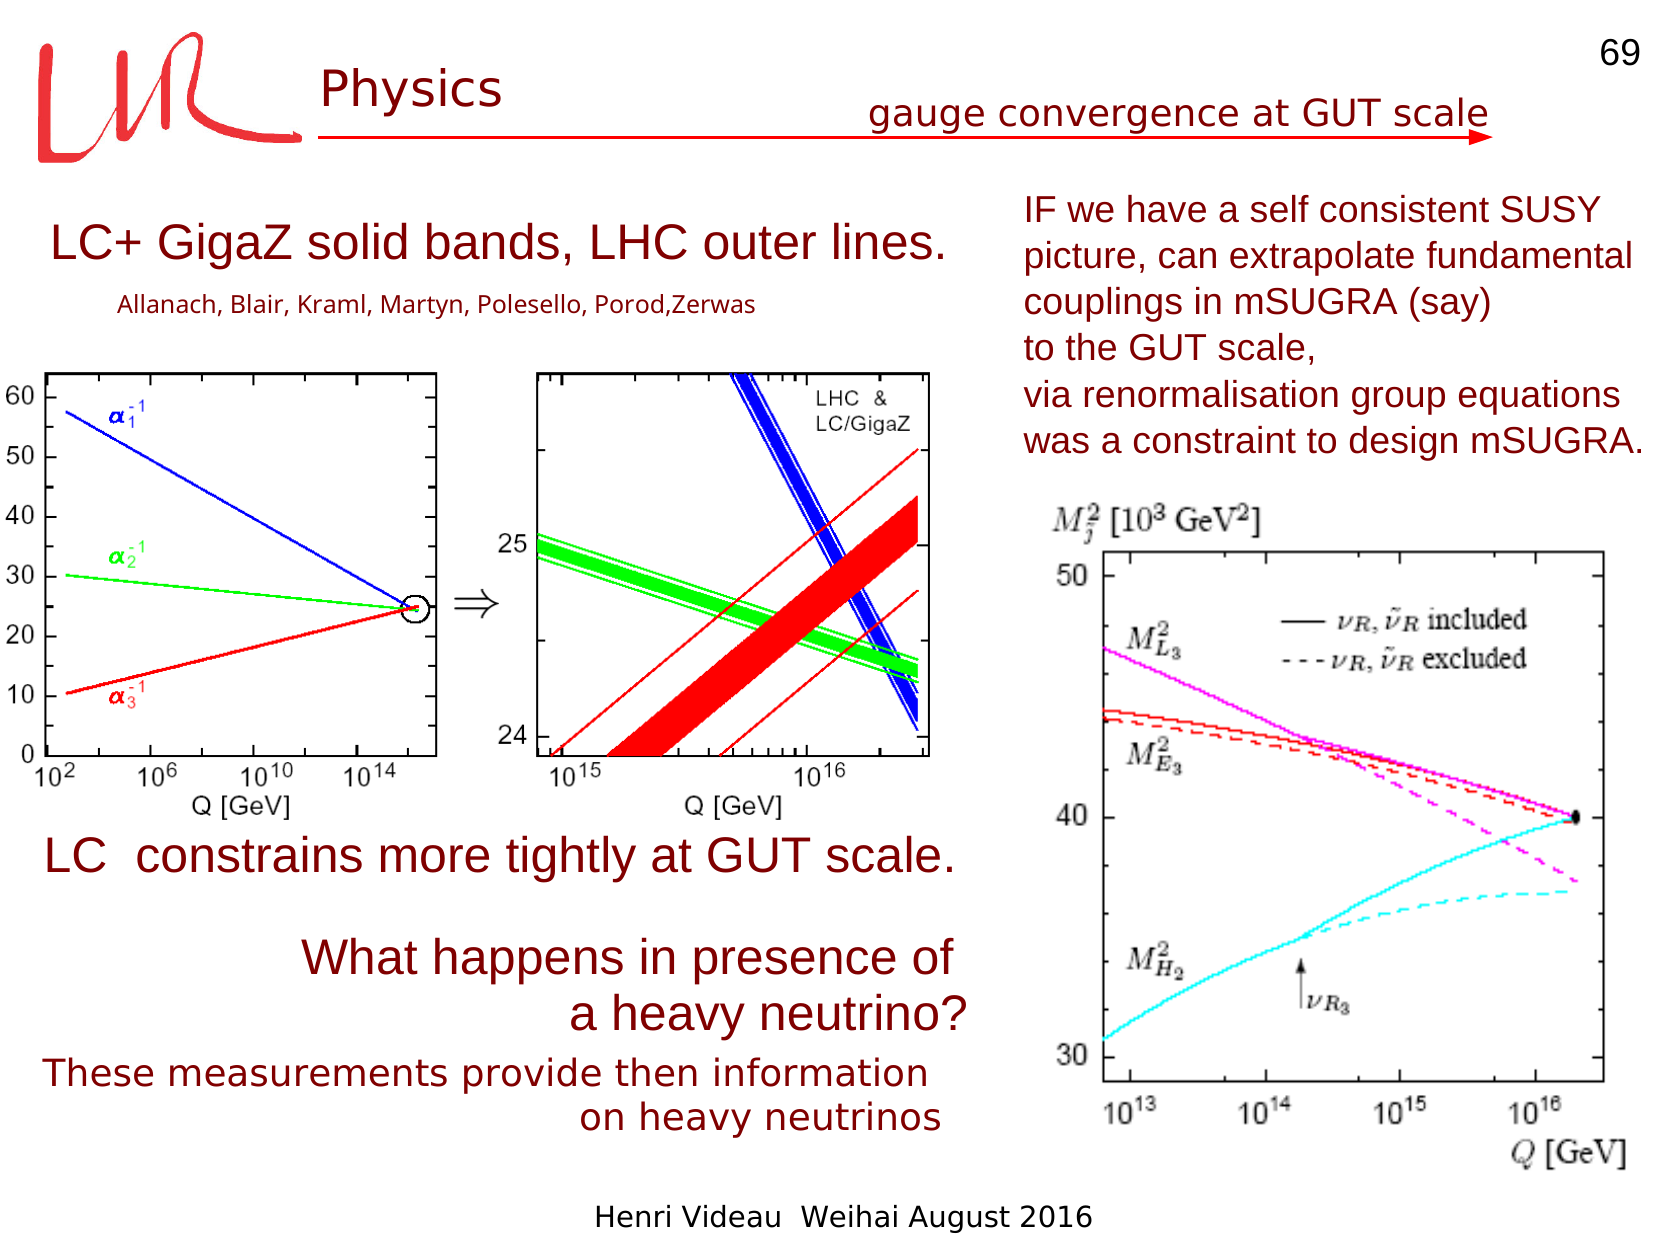

gauge convergence at GUT scale
IF we have a self consistent SUSY
picture, can extrapolate fundamental
couplings in mSUGRA (say)
to the GUT scale,
via renormalisation group equations
was a constraint to design mSUGRA.
LC+ GigaZ solid bands, LHC outer lines.
Allanach, Blair, Kraml, Martyn, Polesello, Porod,Zerwas
LC constrains more tightly at GUT scale.
What happens in presence of
a heavy neutrino?
These measurements provide then information
on heavy neutrinos